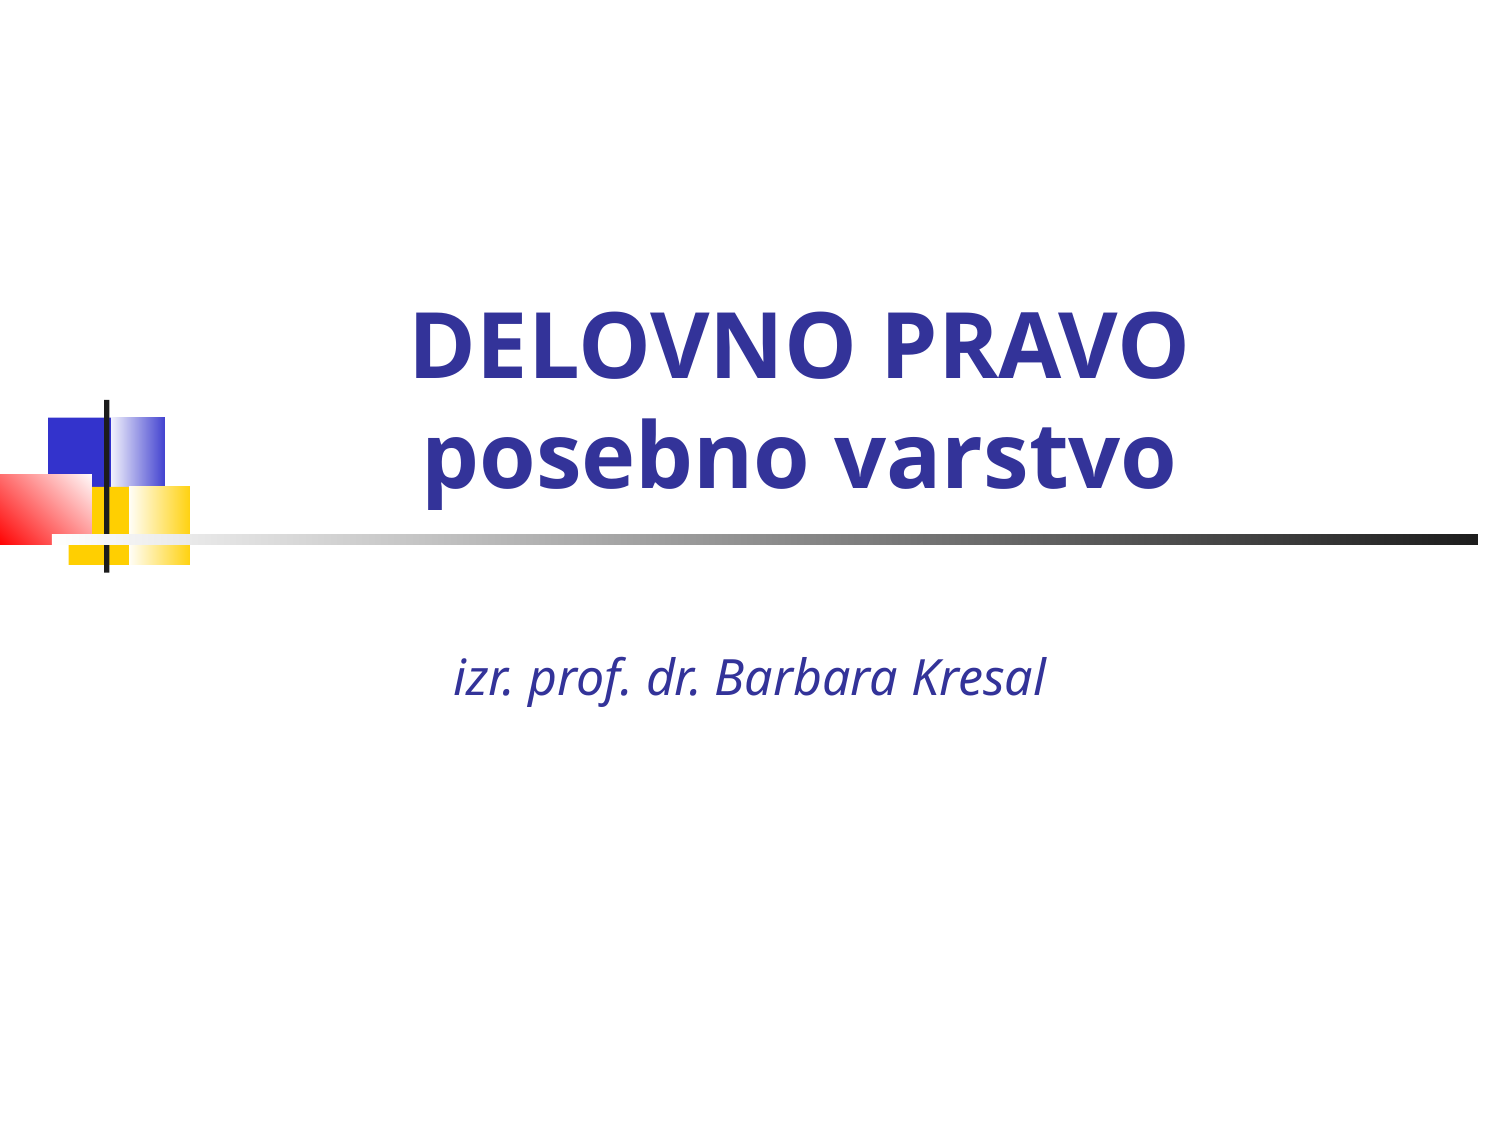

# DELOVNO PRAVO posebno varstvo
izr. prof. dr. Barbara Kresal